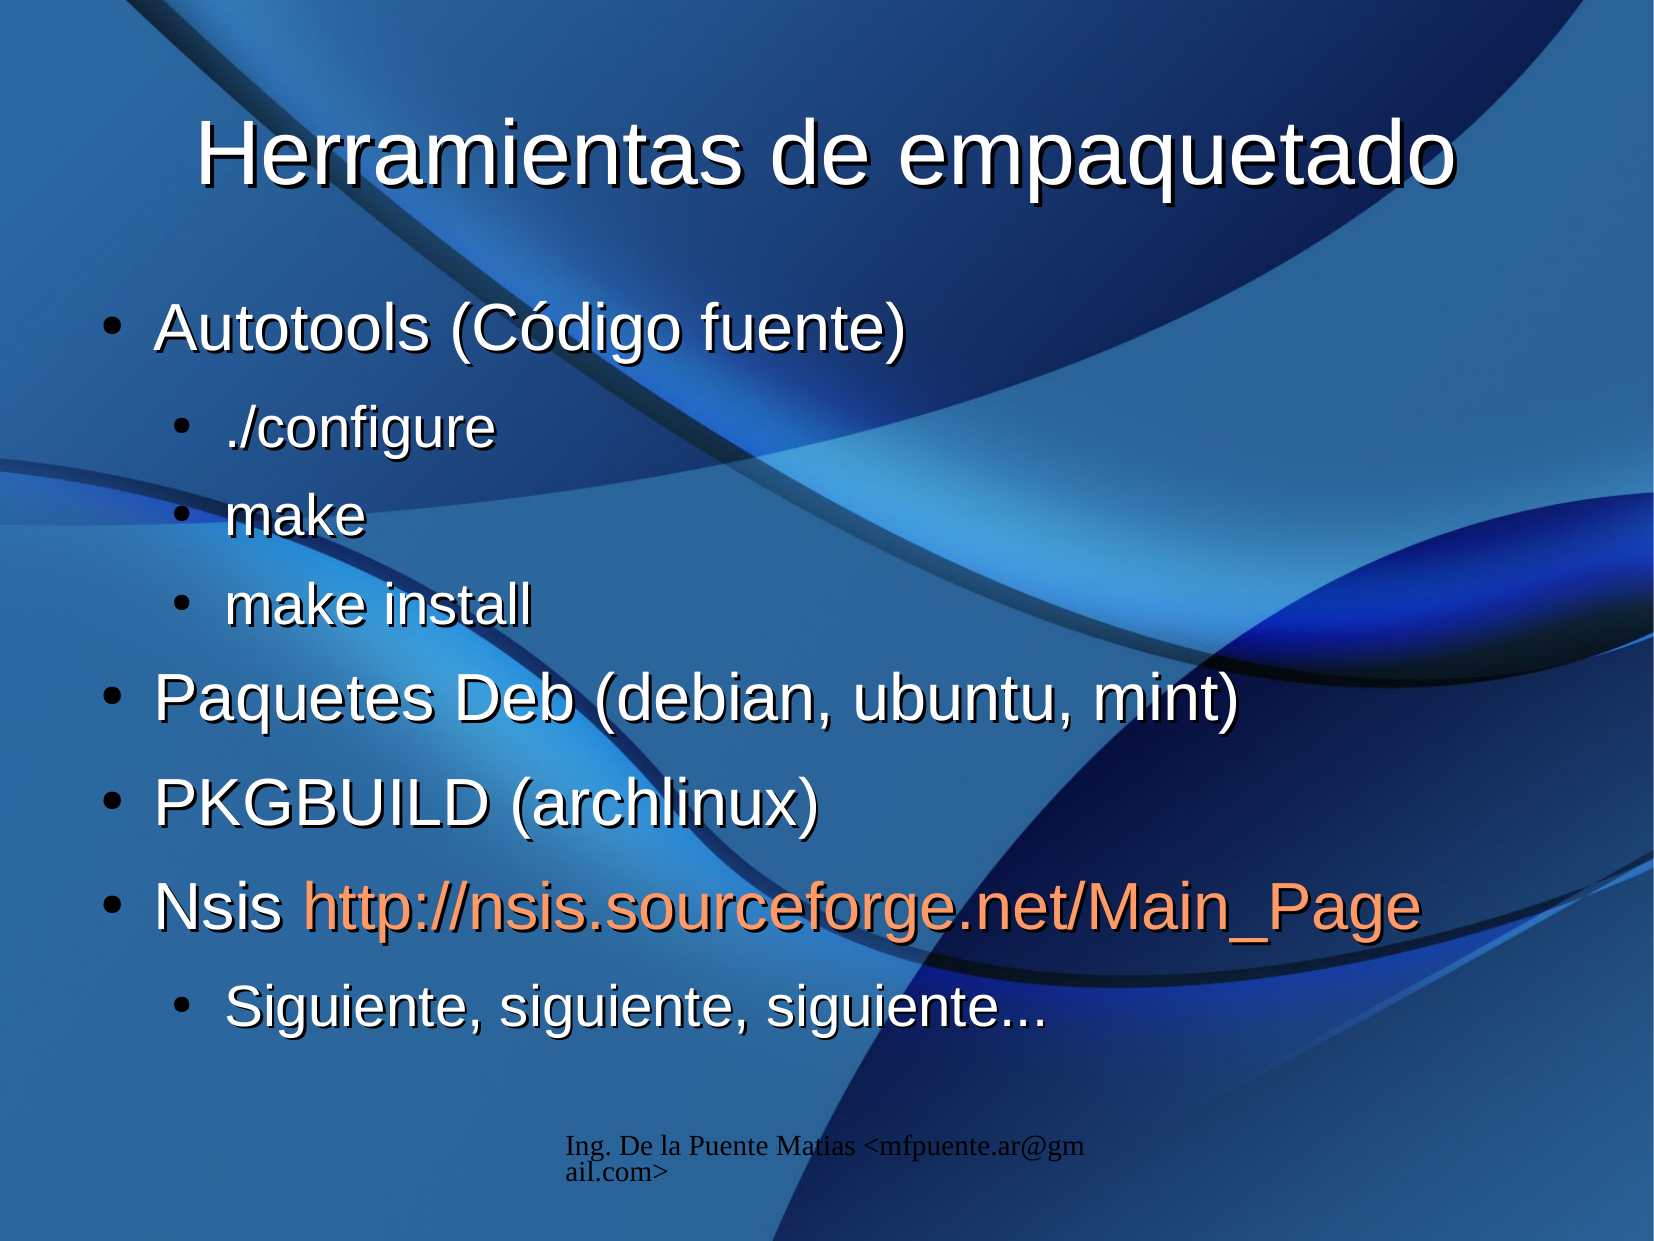

# Herramientas de empaquetado
Autotools (Código fuente)
./configure
make
make install
Paquetes Deb (debian, ubuntu, mint)
PKGBUILD (archlinux)
Nsis http://nsis.sourceforge.net/Main_Page
Siguiente, siguiente, siguiente...
Ing. De la Puente Matias <mfpuente.ar@gmail.com>